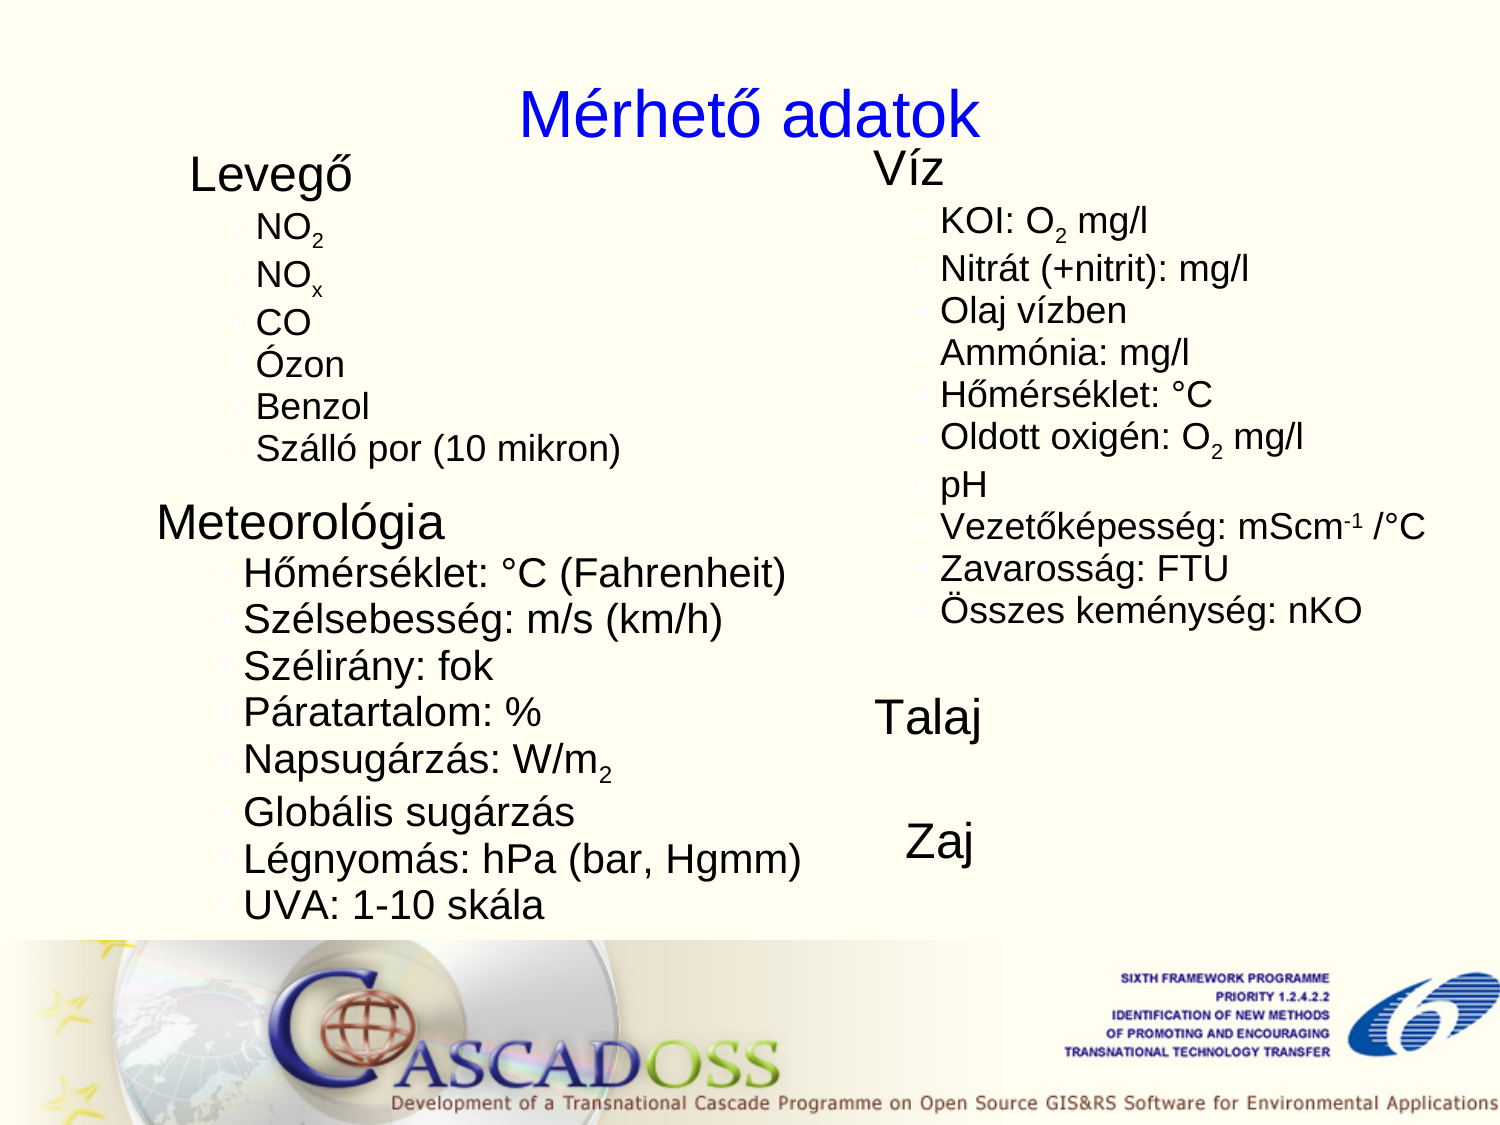

# Mérhető adatok
 Víz
 KOI: O2 mg/l
 Nitrát (+nitrit): mg/l
 Olaj vízben
 Ammónia: mg/l
 Hőmérséklet: °C
 Oldott oxigén: O2 mg/l
 pH
 Vezetőképesség: mScm-1 /°C
 Zavarosság: FTU
 Összes keménység: nKO
 Levegő
 NO2
 NOx
 CO
 Ózon
 Benzol
 Szálló por (10 mikron)
 Meteorológia
 Hőmérséklet: °C (Fahrenheit)
 Szélsebesség: m/s (km/h)
 Szélirány: fok
 Páratartalom: %
 Napsugárzás: W/m2
 Globális sugárzás
 Légnyomás: hPa (bar, Hgmm)
 UVA: 1-10 skála
 Talaj
 Zaj